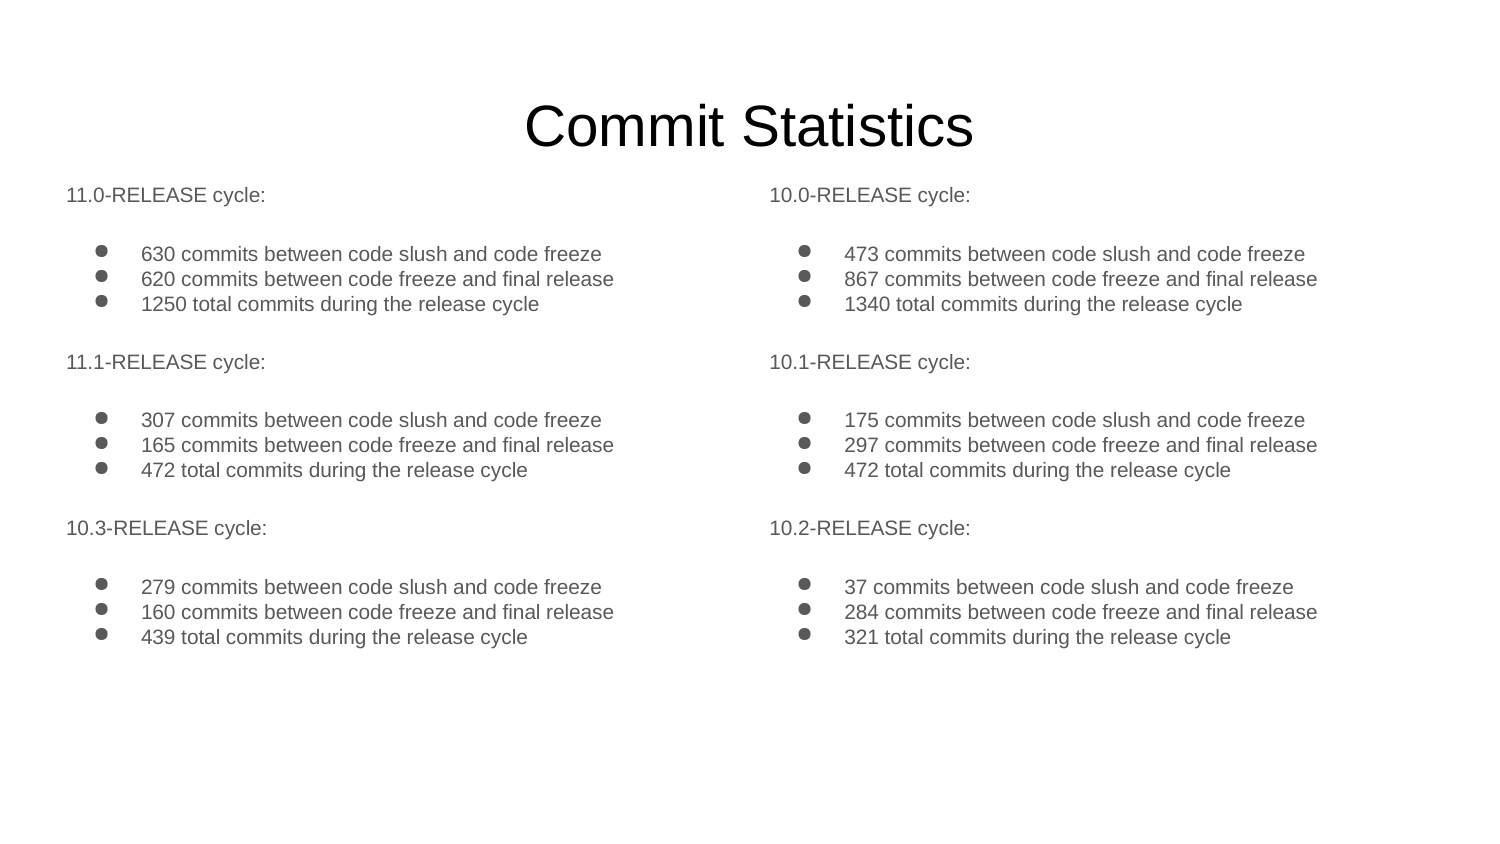

# Commit Statistics
11.0-RELEASE cycle:
630 commits between code slush and code freeze
620 commits between code freeze and final release
1250 total commits during the release cycle
11.1-RELEASE cycle:
307 commits between code slush and code freeze
165 commits between code freeze and final release
472 total commits during the release cycle
10.3-RELEASE cycle:
279 commits between code slush and code freeze
160 commits between code freeze and final release
439 total commits during the release cycle
10.0-RELEASE cycle:
473 commits between code slush and code freeze
867 commits between code freeze and final release
1340 total commits during the release cycle
10.1-RELEASE cycle:
175 commits between code slush and code freeze
297 commits between code freeze and final release
472 total commits during the release cycle
10.2-RELEASE cycle:
37 commits between code slush and code freeze
284 commits between code freeze and final release
321 total commits during the release cycle